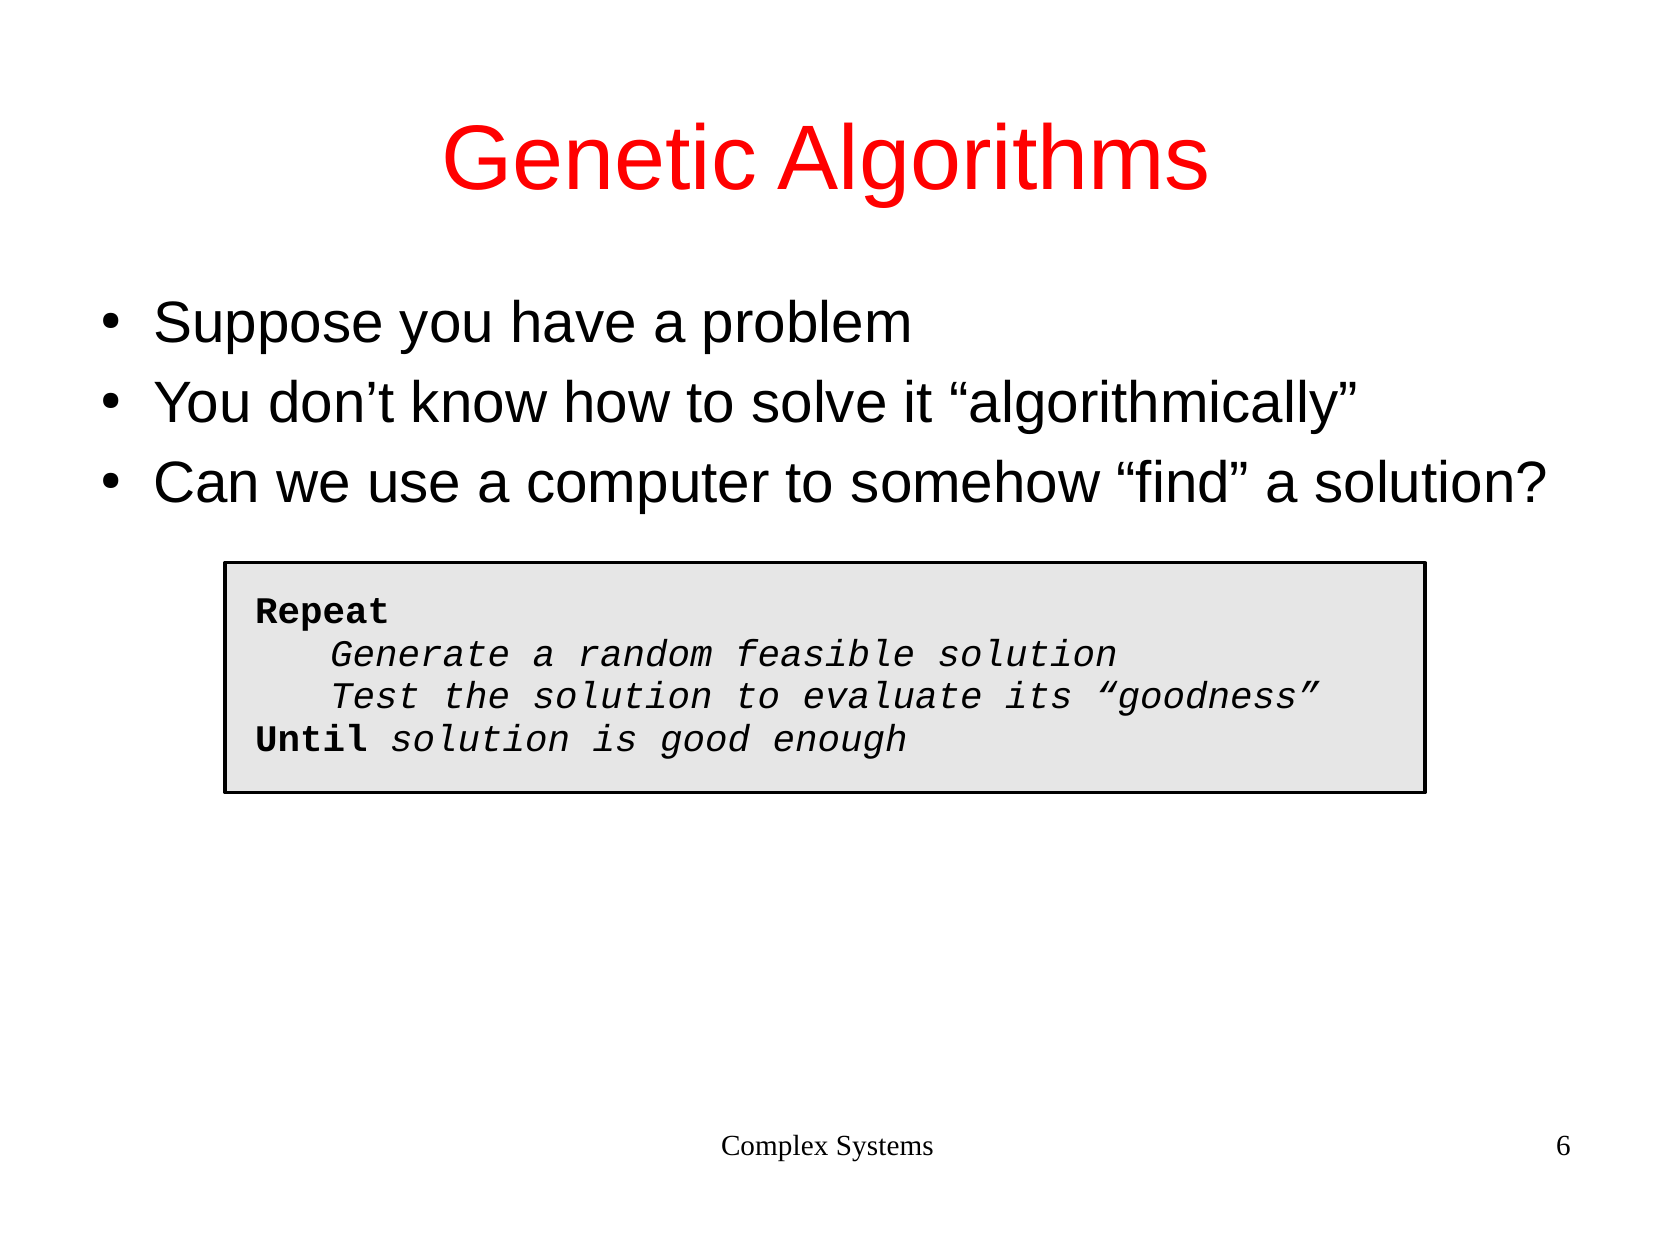

# Genetic Algorithms
Suppose you have a problem
You don’t know how to solve it “algorithmically”
Can we use a computer to somehow “find” a solution?
Repeat
	Generate a random feasible solution
	Test the solution to evaluate its “goodness”
Until solution is good enough
Complex Systems
6